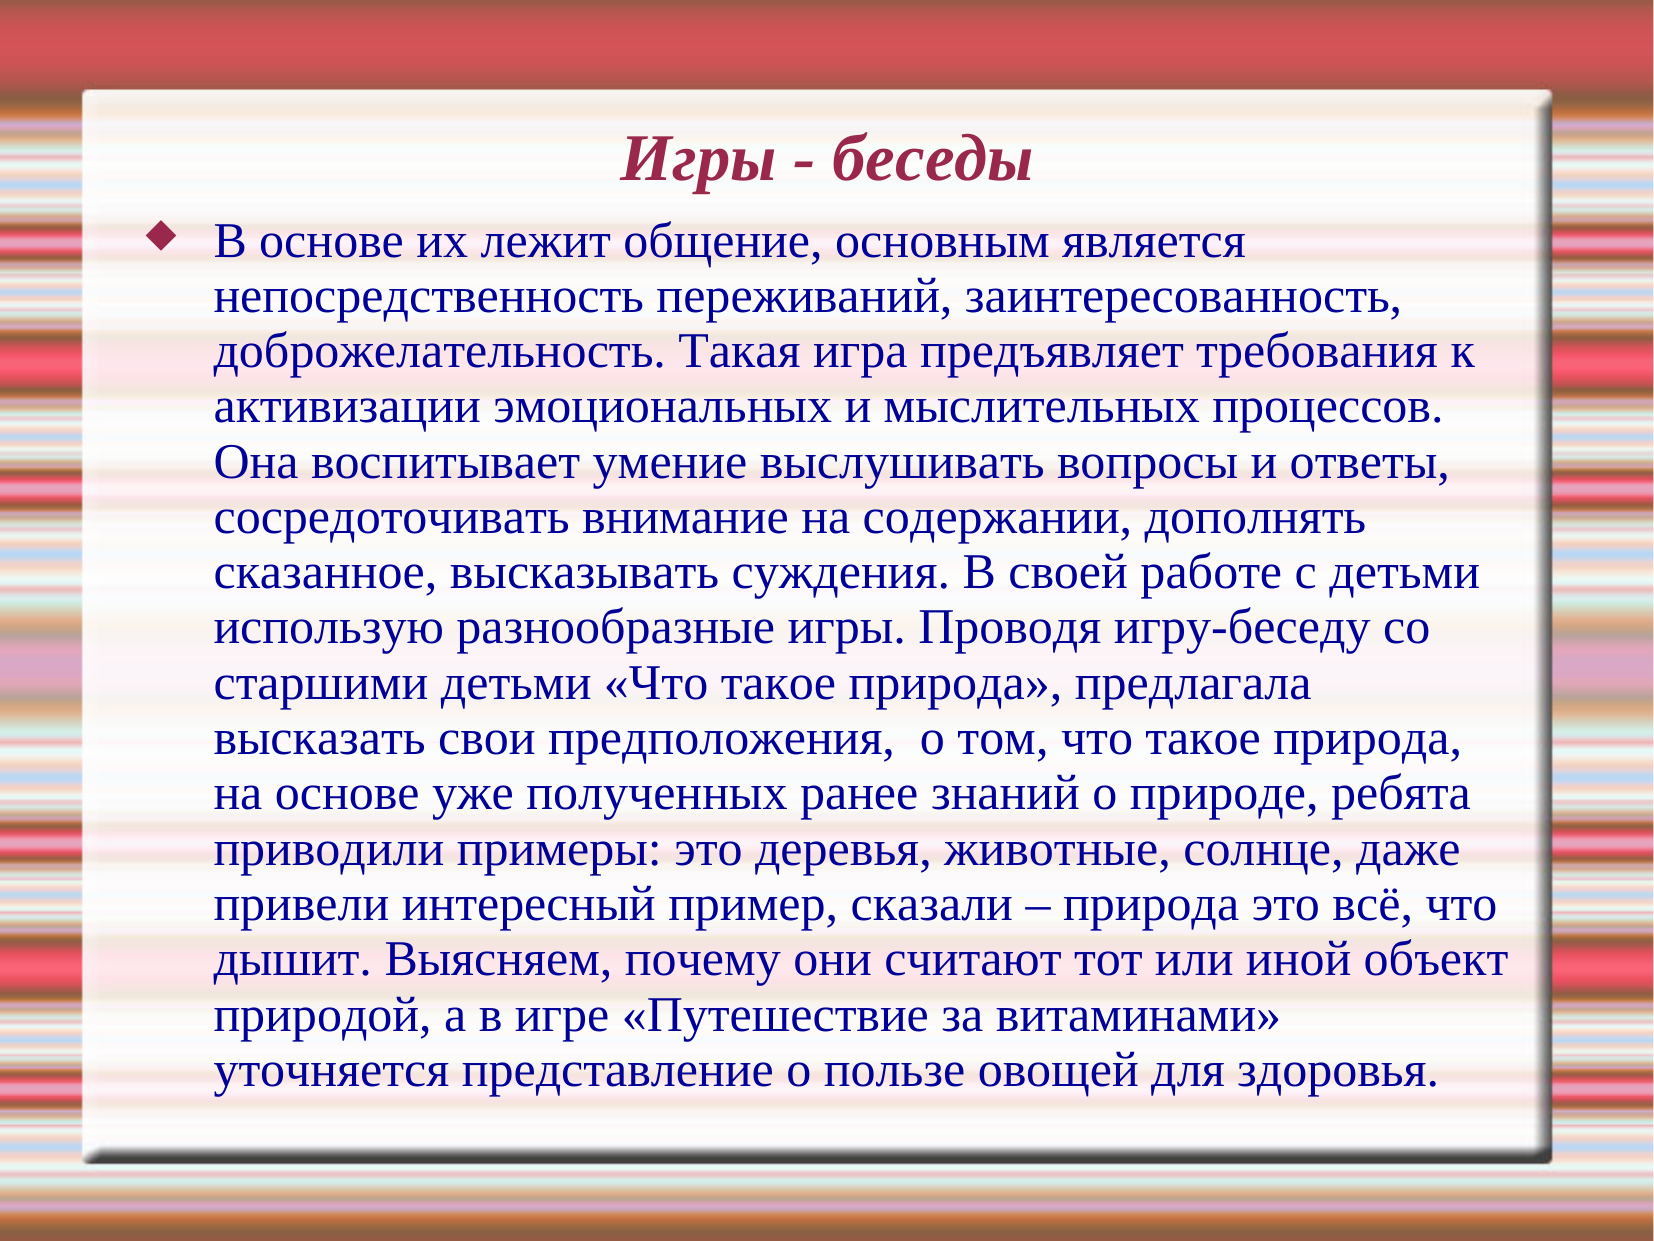

# Игры - беседы
В основе их лежит общение, основным является непосредственность переживаний, заинтересованность, доброжелательность. Такая игра предъявляет требования к активизации эмоциональных и мыслительных процессов. Она воспитывает умение выслушивать вопросы и ответы, сосредоточивать внимание на содержании, дополнять сказанное, высказывать суждения. В своей работе с детьми использую разнообразные игры. Проводя игру-беседу со старшими детьми «Что такое природа», предлагала высказать свои предположения, о том, что такое природа, на основе уже полученных ранее знаний о природе, ребята приводили примеры: это деревья, животные, солнце, даже привели интересный пример, сказали – природа это всё, что дышит. Выясняем, почему они считают тот или иной объект природой, а в игре «Путешествие за витаминами» уточняется представление о пользе овощей для здоровья.